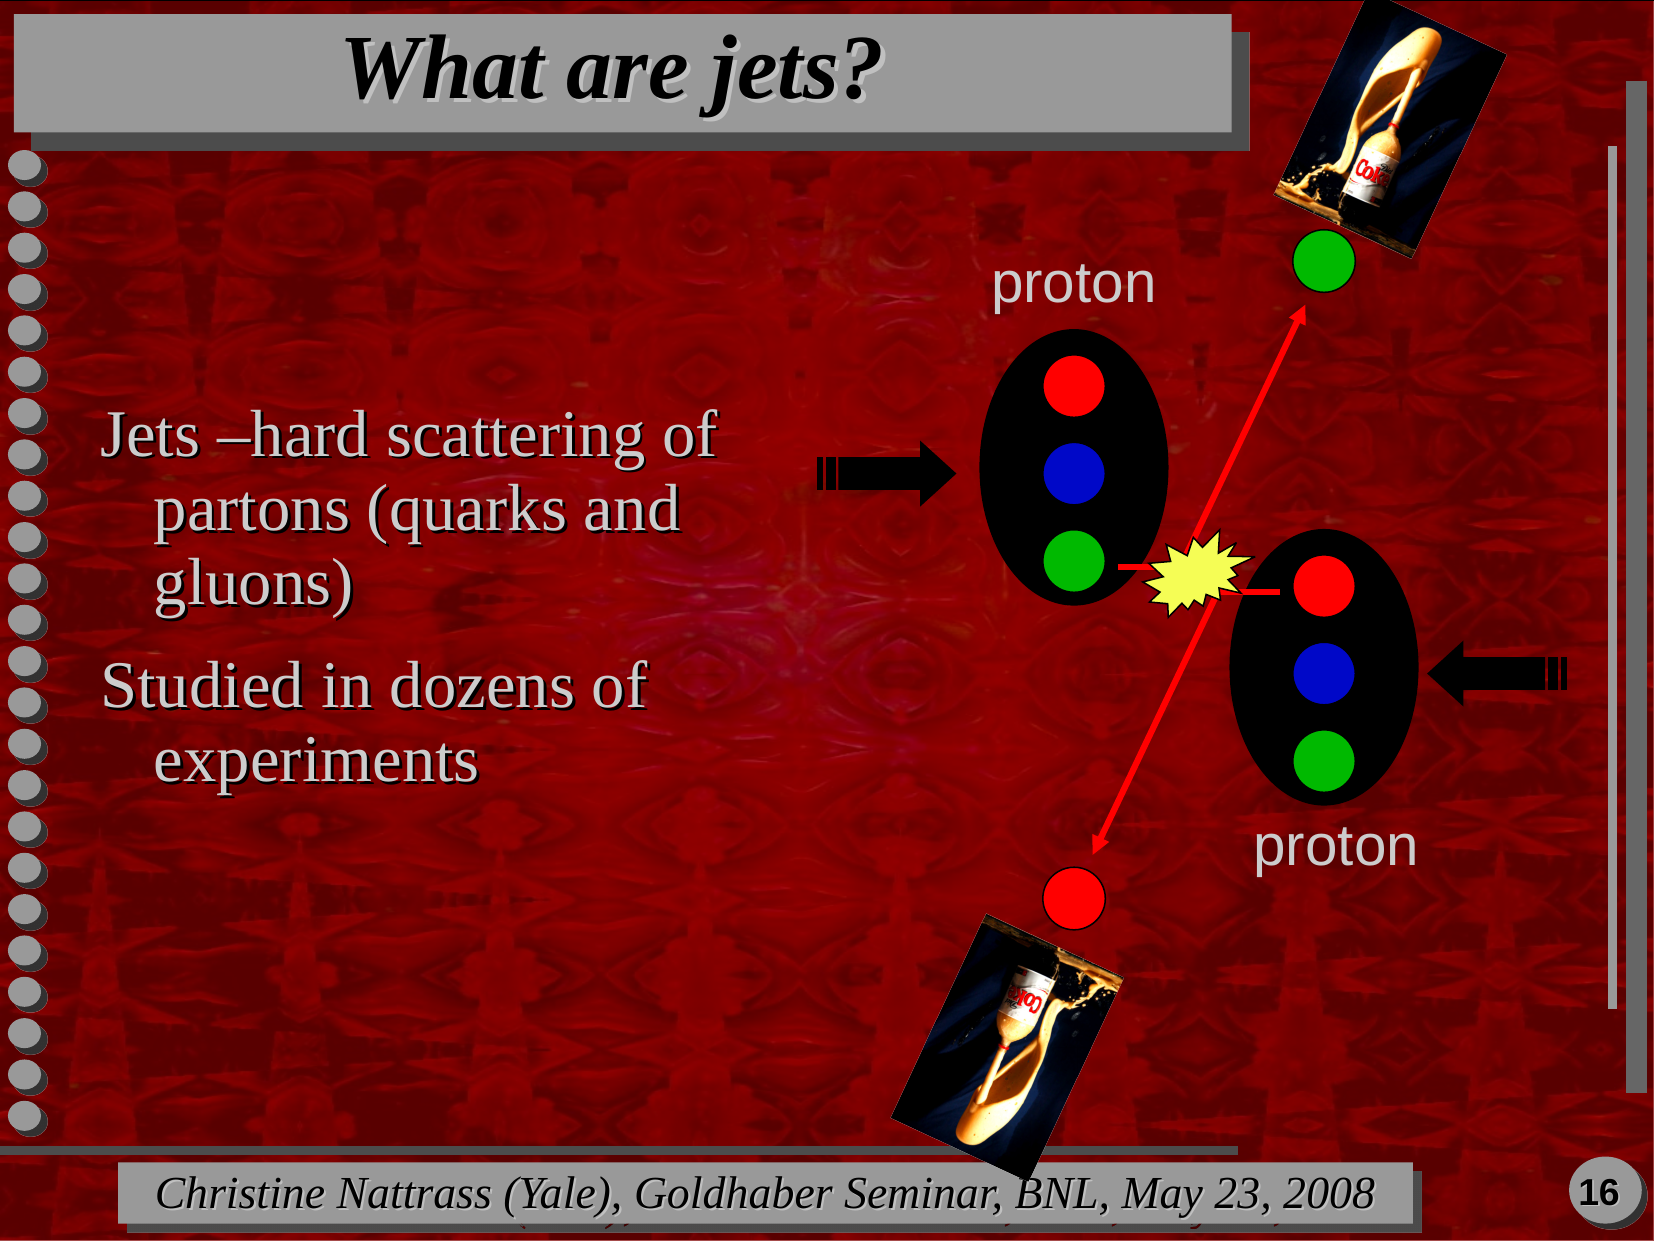

# What are jets?
proton
proton
Jets –hard scattering of partons (quarks and gluons)
Studied in dozens of experiments